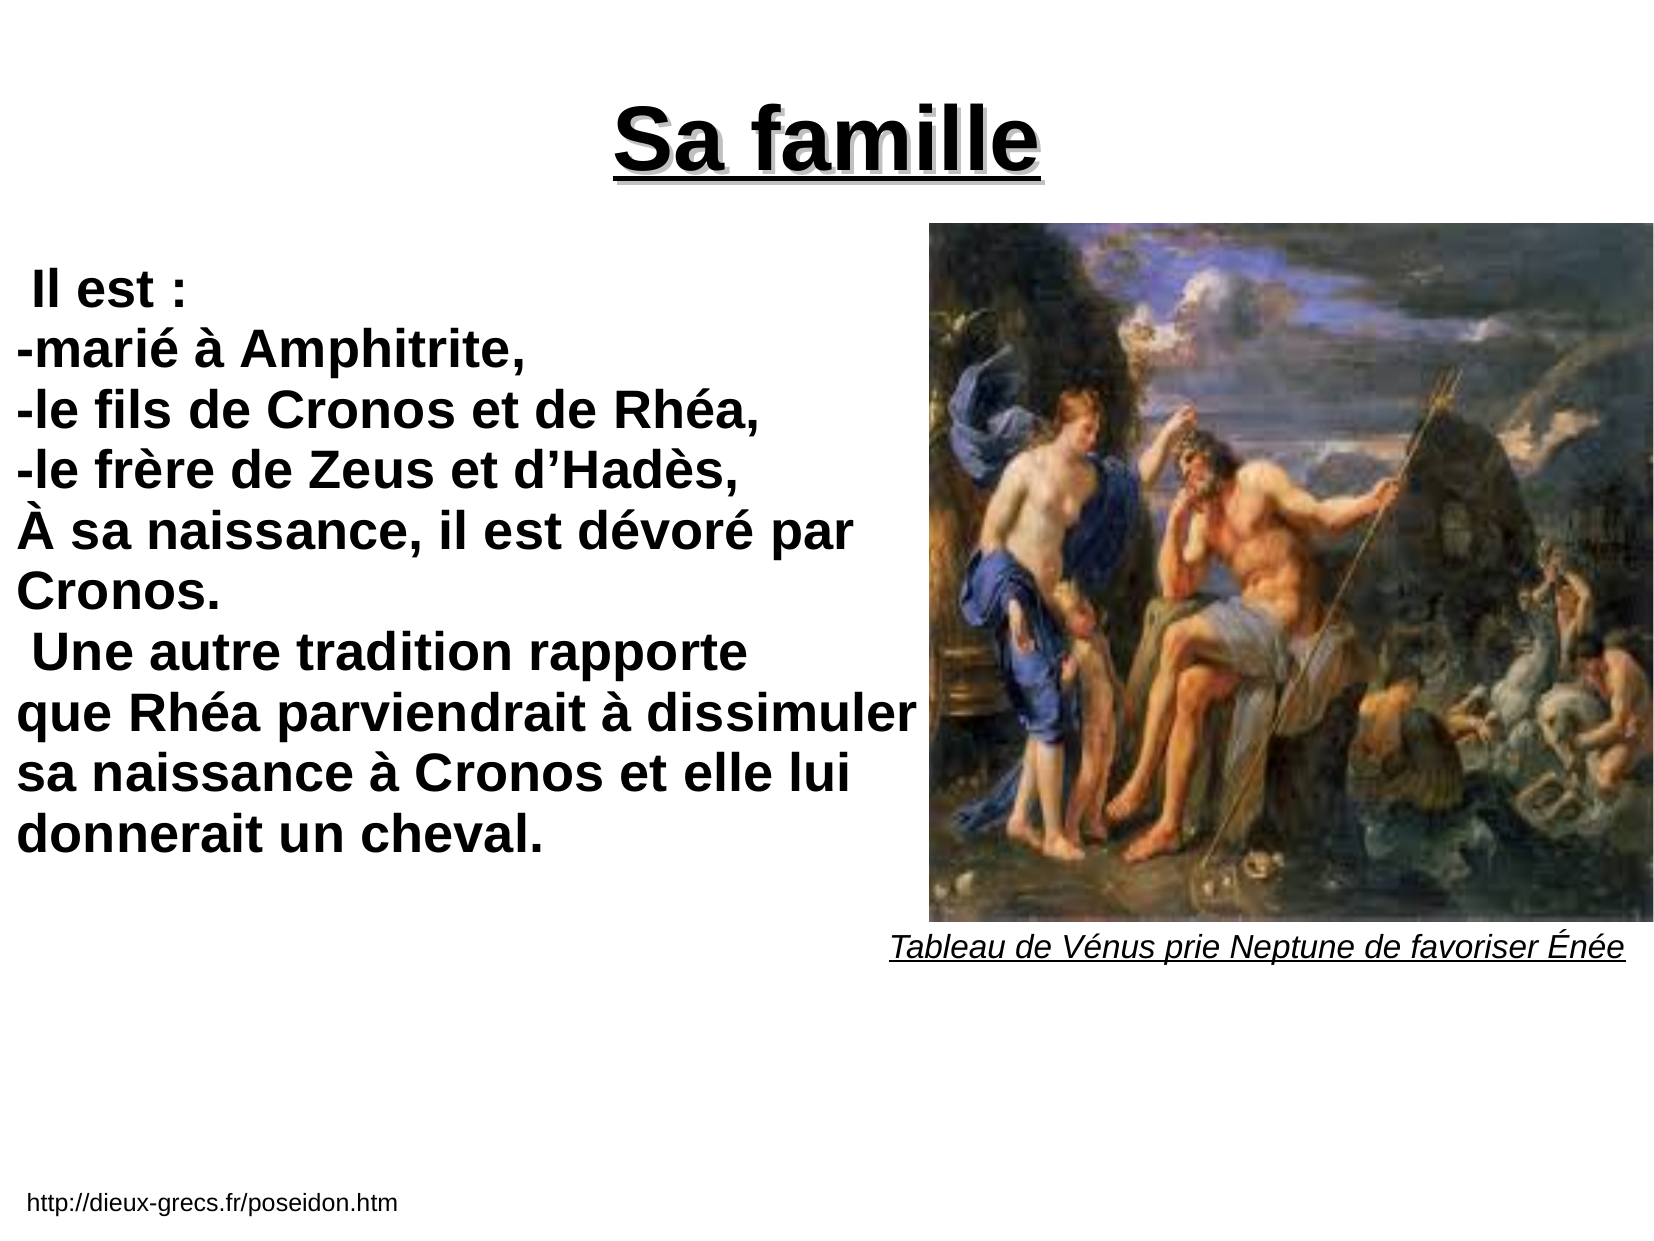

# Sa famille
 Il est :
-marié à Amphitrite,
-le fils de Cronos et de Rhéa,
-le frère de Zeus et d’Hadès,
À sa naissance, il est dévoré par
Cronos.
 Une autre tradition rapporte
que Rhéa parviendrait à dissimuler
sa naissance à Cronos et elle lui
donnerait un cheval.
Tableau de Vénus prie Neptune de favoriser Énée
http://dieux-grecs.fr/poseidon.htm